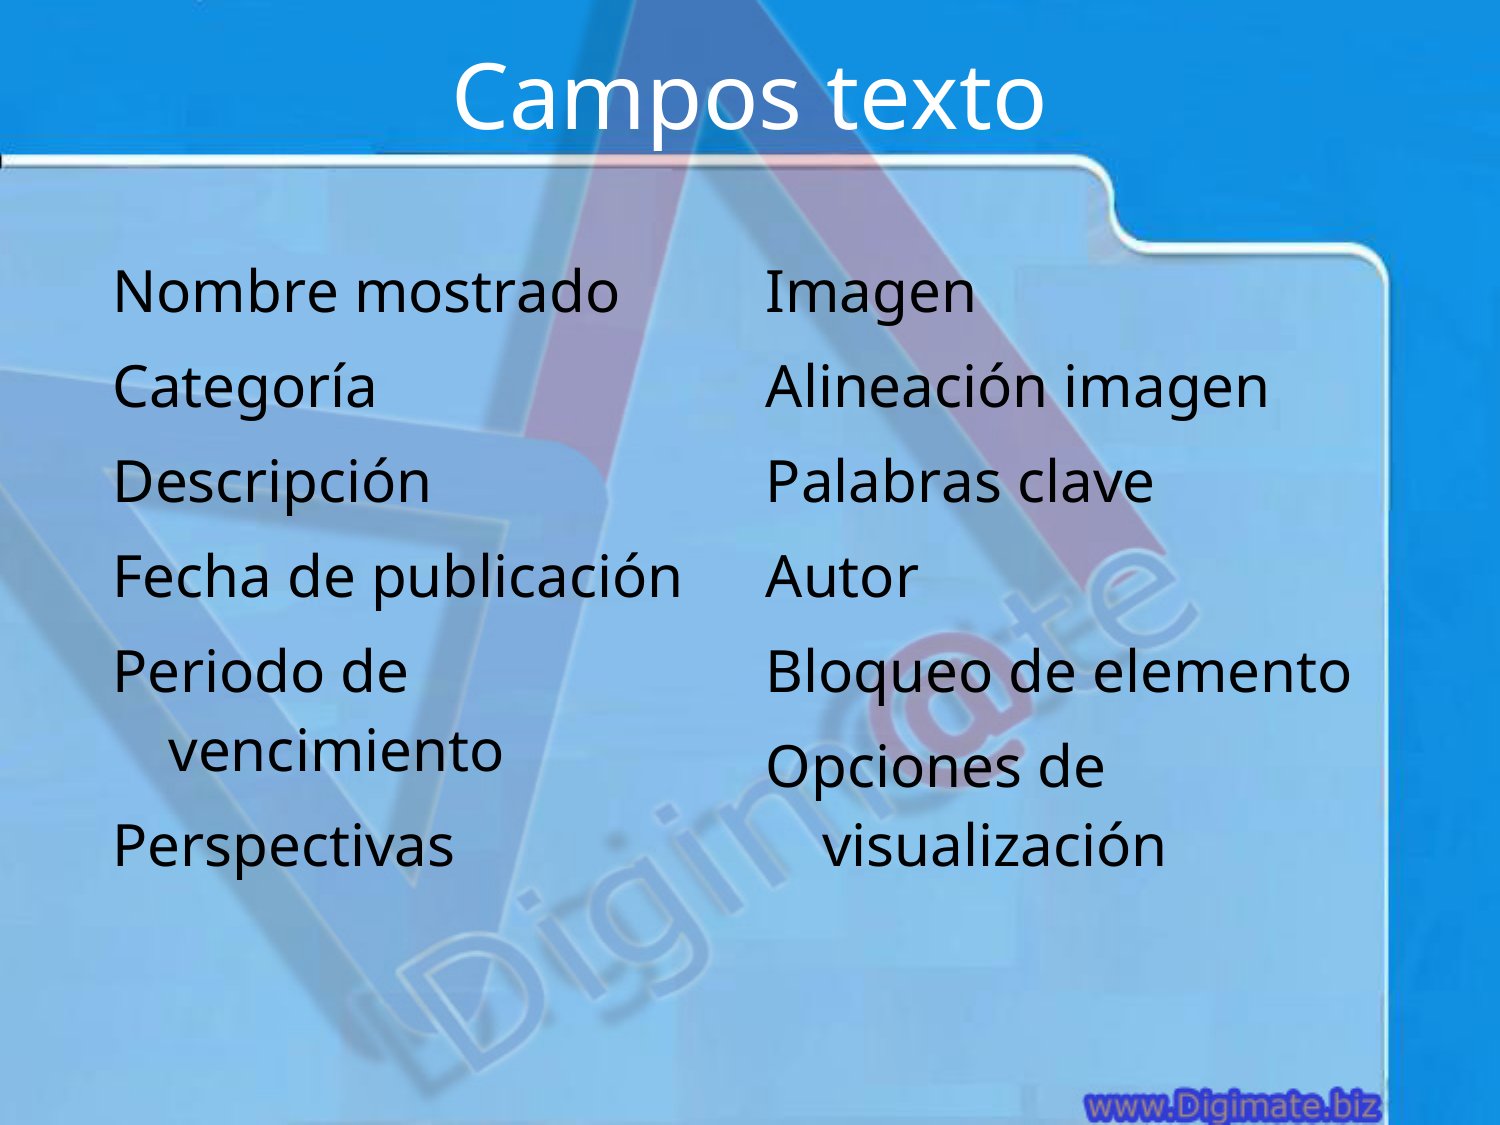

# Campos texto
Nombre mostrado
Categoría
Descripción
Fecha de publicación
Periodo de vencimiento
Perspectivas
Imagen
Alineación imagen
Palabras clave
Autor
Bloqueo de elemento
Opciones de visualización